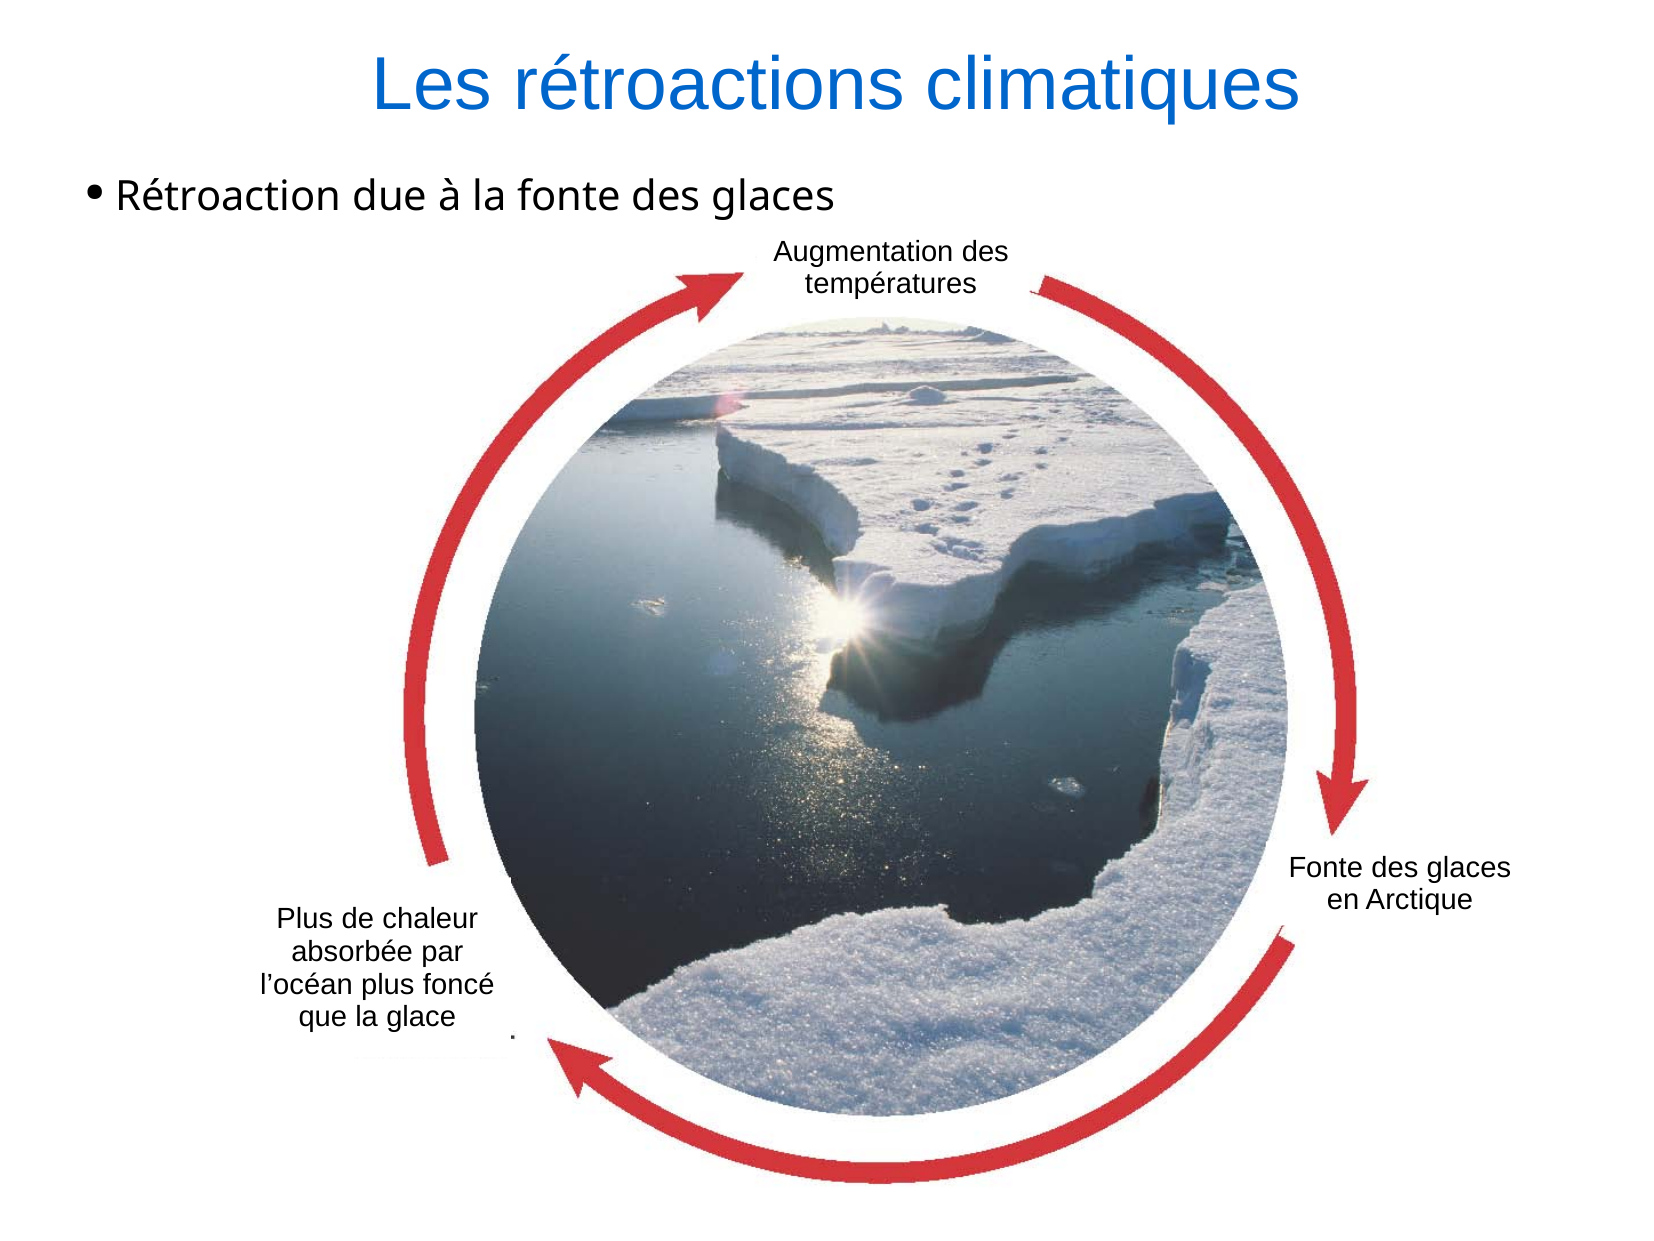

Les rétroactions climatiques
 Rétroaction due à la fonte des glaces
Augmentation des températures
Fonte des glaces en Arctique
Plus de chaleur absorbée par l’océan plus foncé que la glace